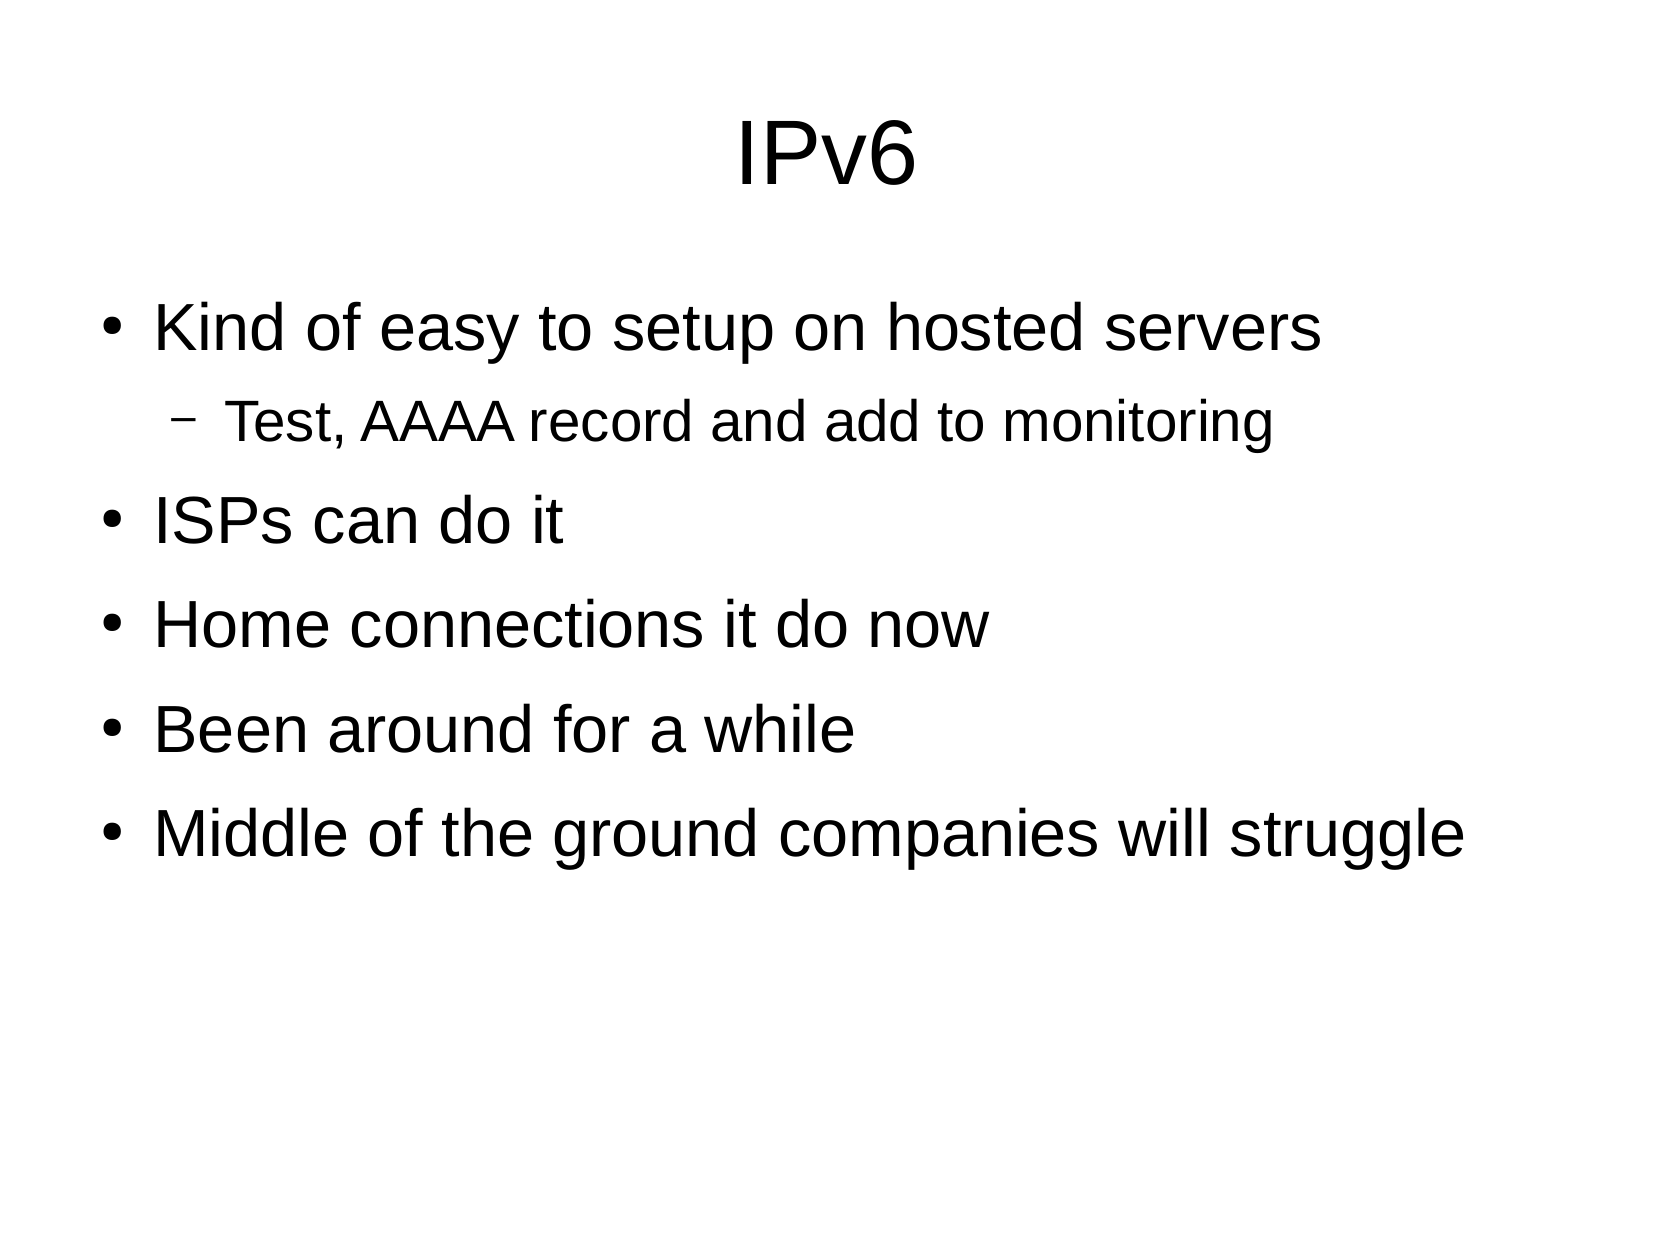

# IPv6
Kind of easy to setup on hosted servers
Test, AAAA record and add to monitoring
ISPs can do it
Home connections it do now
Been around for a while
Middle of the ground companies will struggle